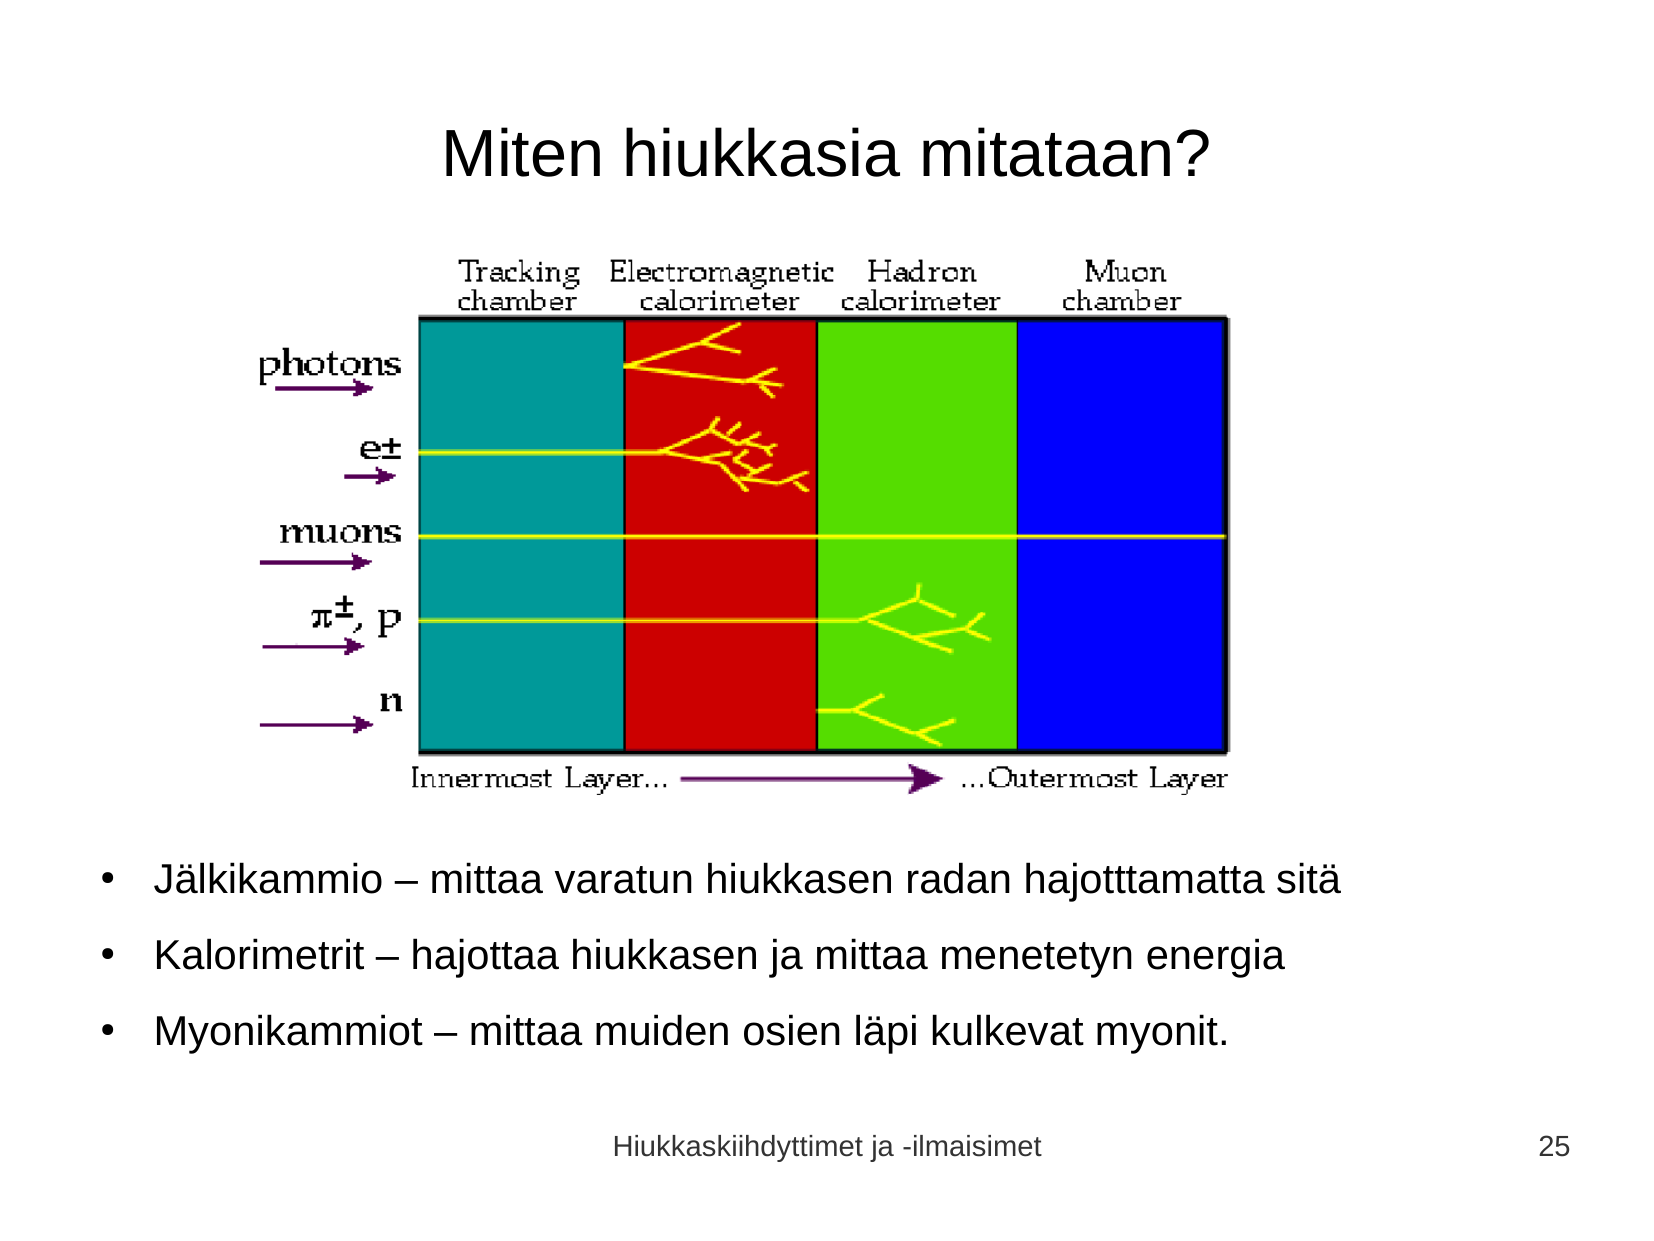

# Miten hiukkasia mitataan?
Jälkikammio – mittaa varatun hiukkasen radan hajotttamatta sitä
Kalorimetrit – hajottaa hiukkasen ja mittaa menetetyn energia
Myonikammiot – mittaa muiden osien läpi kulkevat myonit.
Hiukkaskiihdyttimet ja -ilmaisimet
25